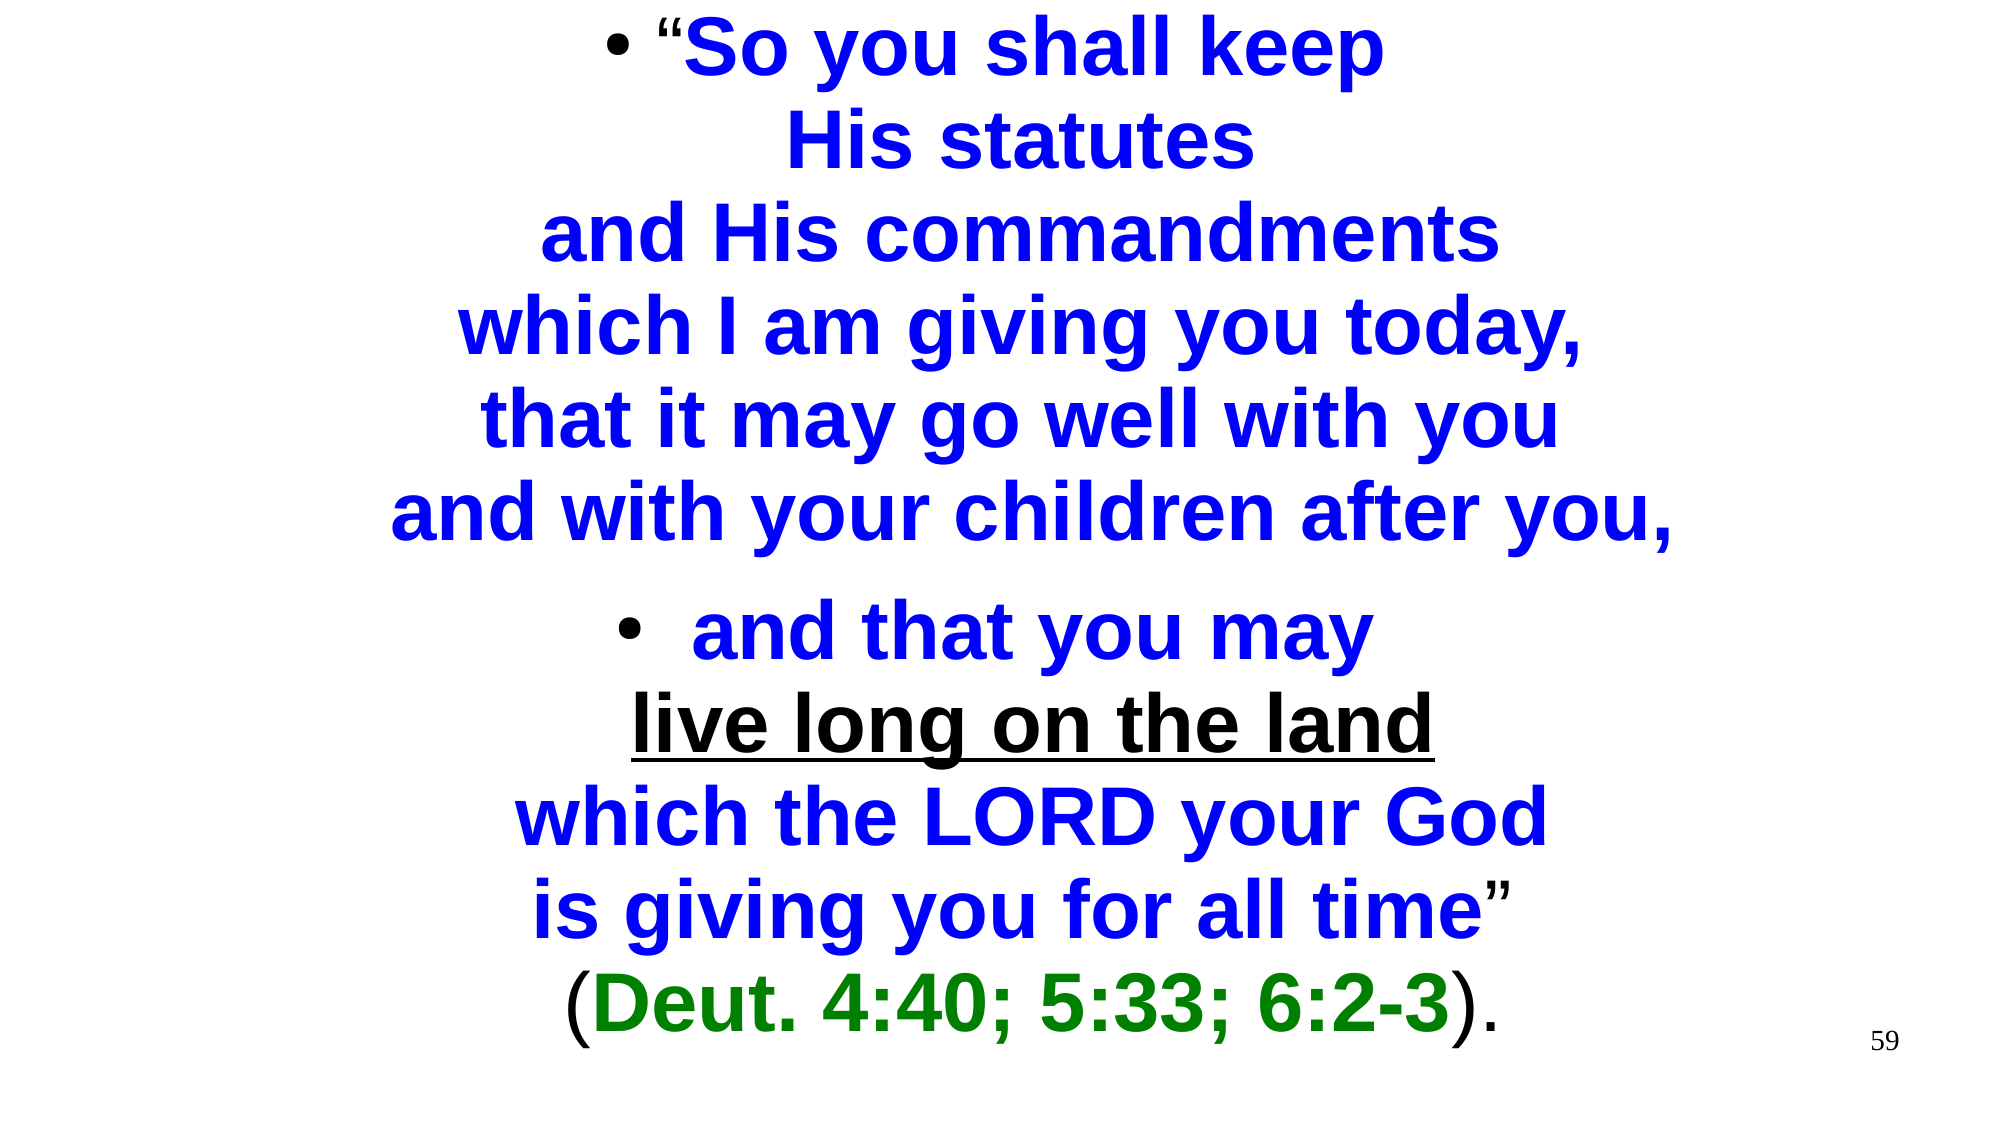

# “So you shall keep His statutes and His commandments which I am giving you today, that it may go well with you and with your children after you,
 and that you may
live long on the land
 which the LORD your God
is giving you for all time”
(Deut. 4:40; 5:33; 6:2-3).
59